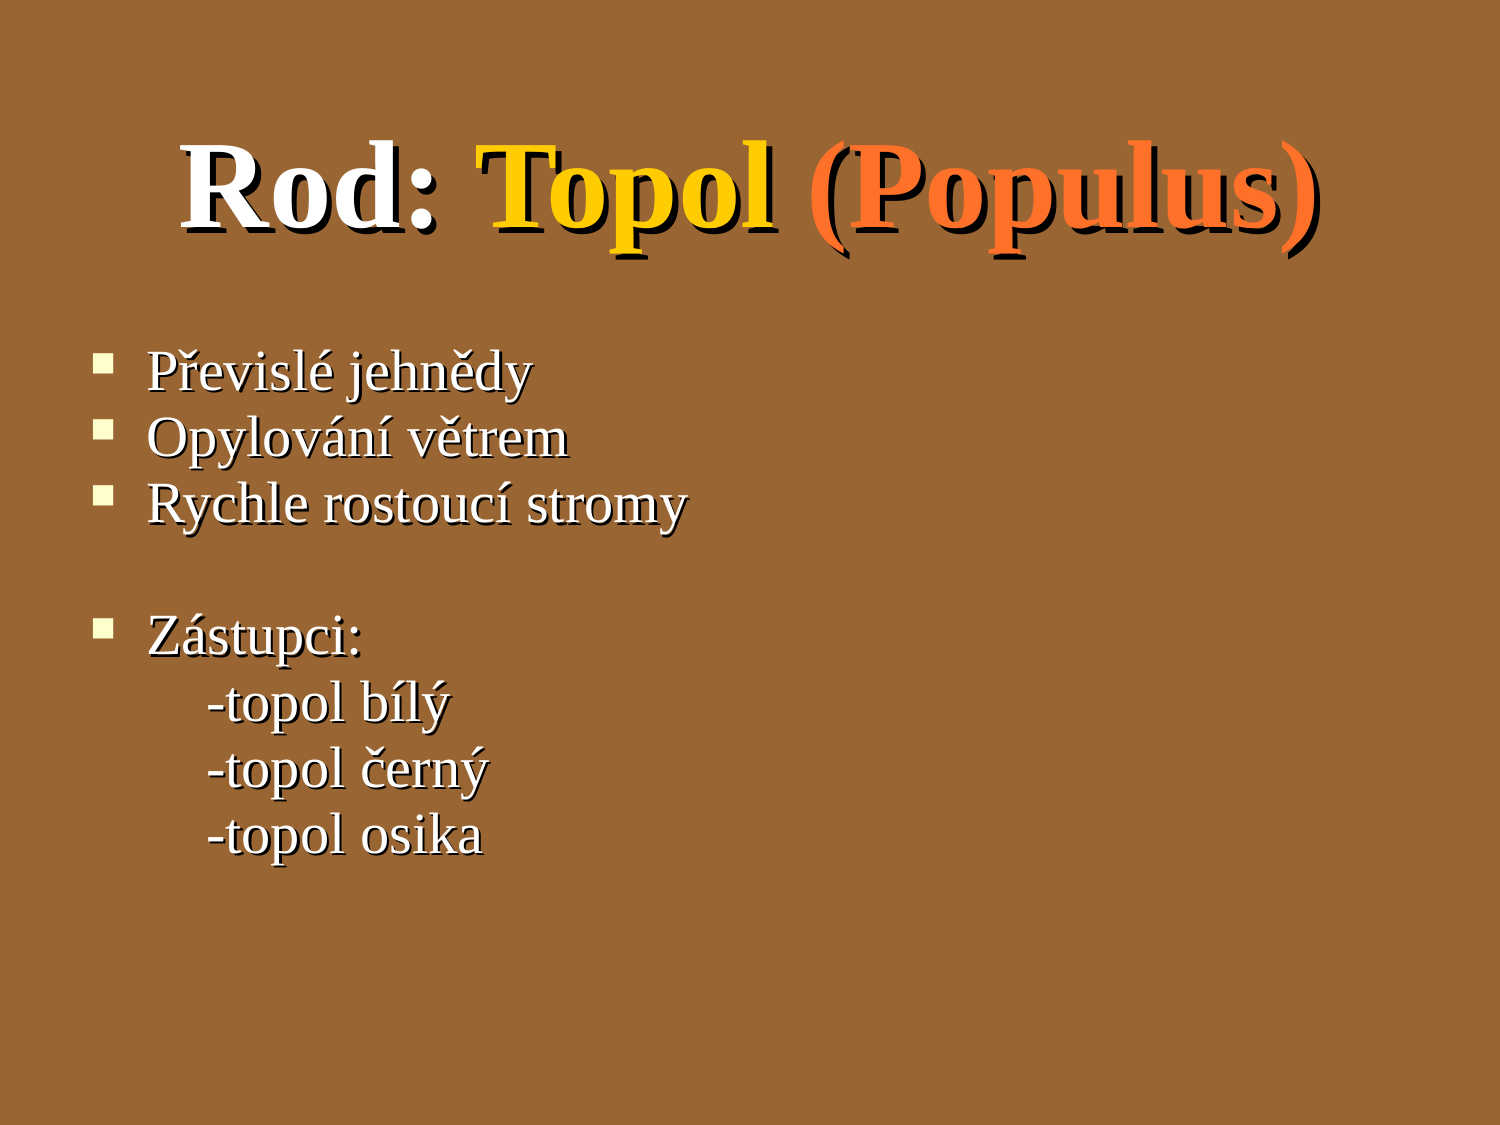

# Rod: Topol (Populus)
Převislé jehnědy
Opylování větrem
Rychle rostoucí stromy
Zástupci:
 -topol bílý
 -topol černý
 -topol osika